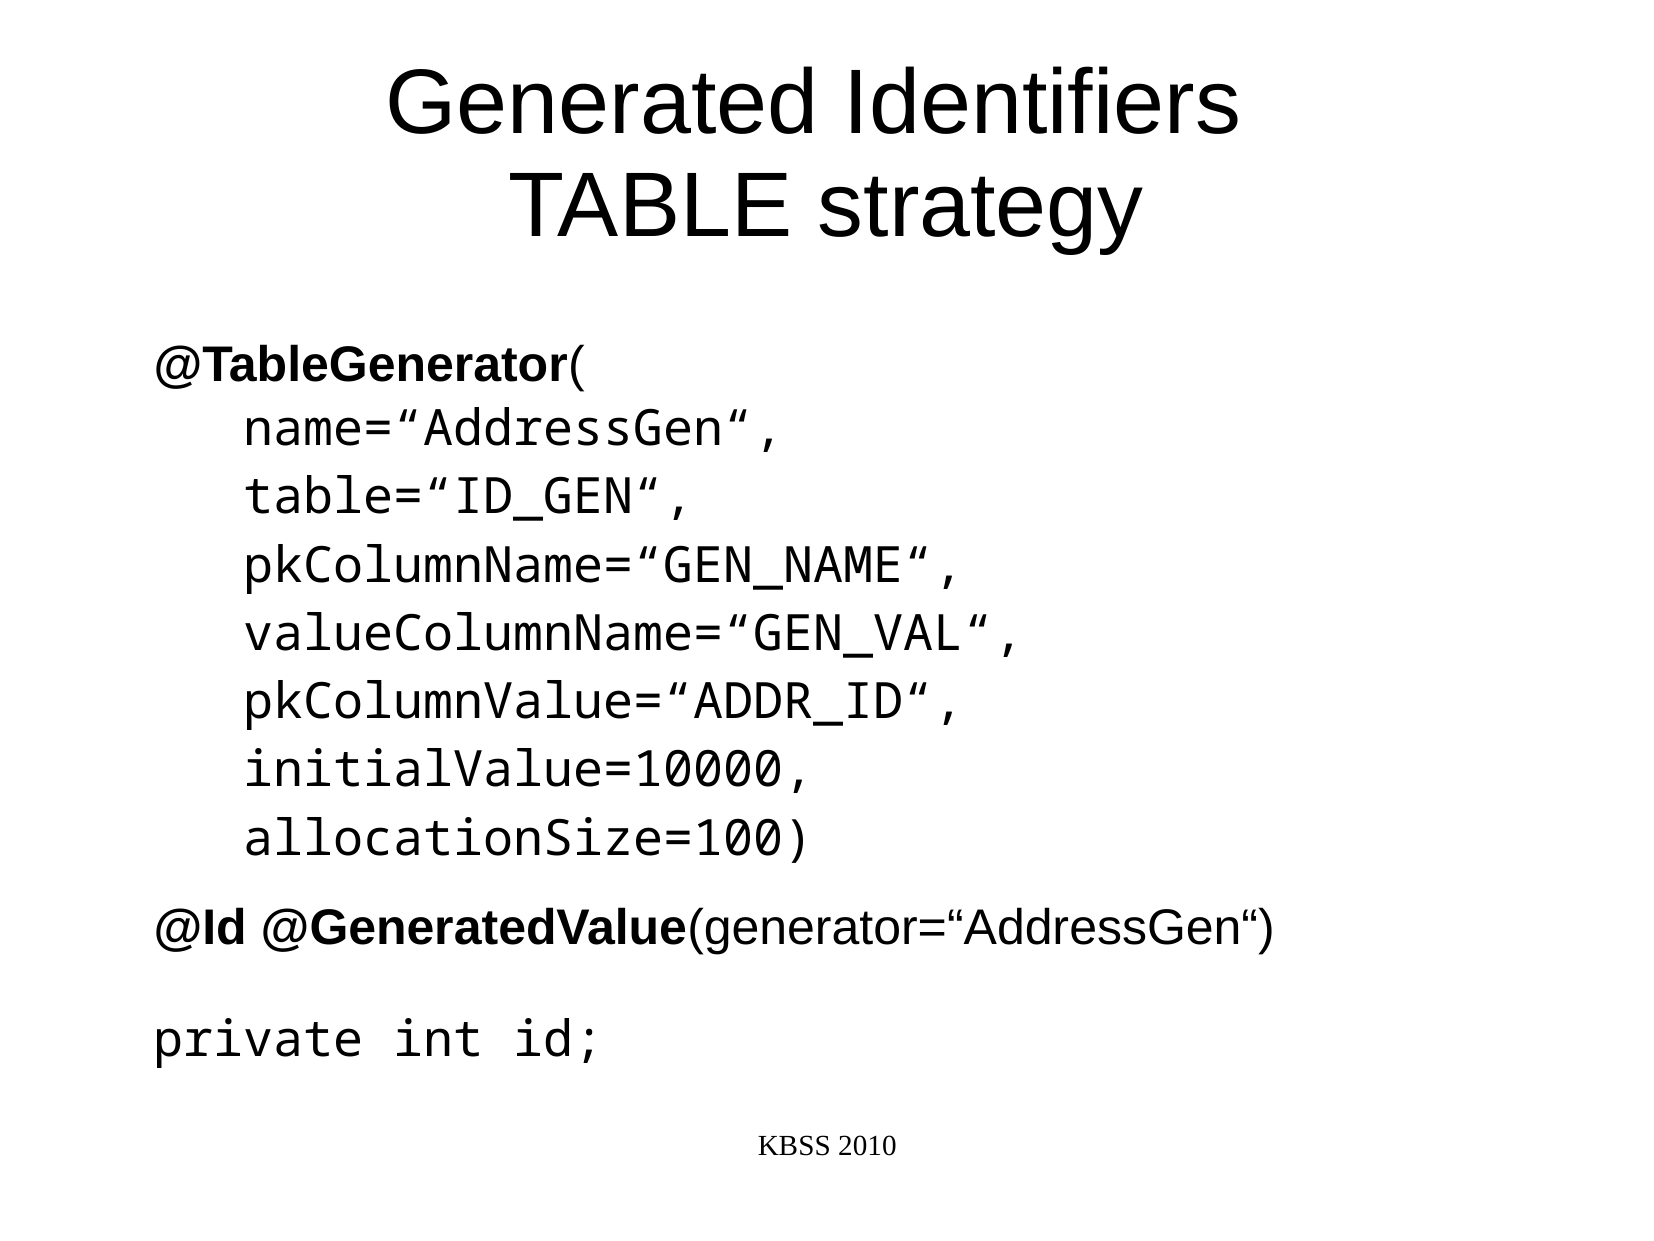

# Generated Identifiers TABLE strategy
@TableGenerator(
 name=“AddressGen“,
 table=“ID_GEN“,
 pkColumnName=“GEN_NAME“,
 valueColumnName=“GEN_VAL“,
 pkColumnValue=“ADDR_ID“,
 initialValue=10000,
 allocationSize=100)
@Id @GeneratedValue(generator=“AddressGen“)
private int id;
KBSS 2010